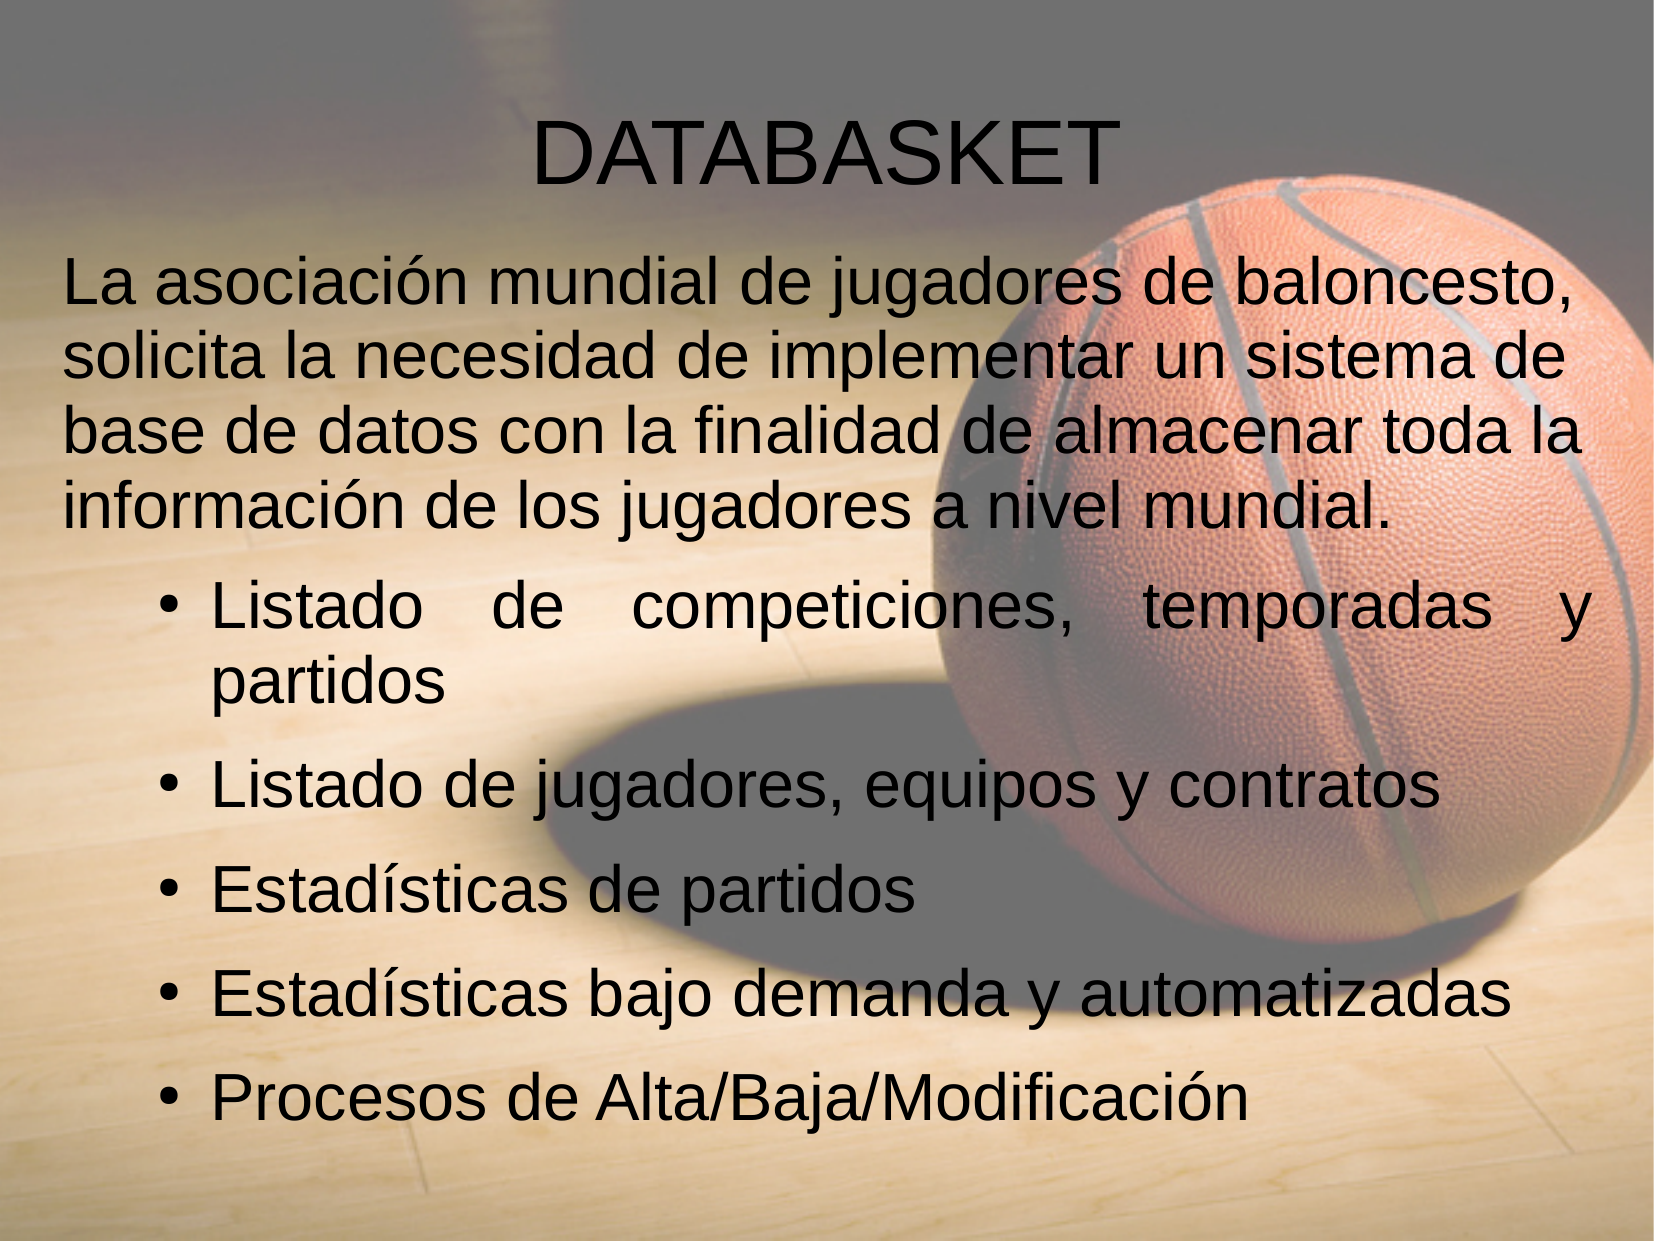

# DATABASKET
La asociación mundial de jugadores de baloncesto, solicita la necesidad de implementar un sistema de base de datos con la finalidad de almacenar toda la información de los jugadores a nivel mundial.
Listado de competiciones, temporadas y partidos
Listado de jugadores, equipos y contratos
Estadísticas de partidos
Estadísticas bajo demanda y automatizadas
Procesos de Alta/Baja/Modificación